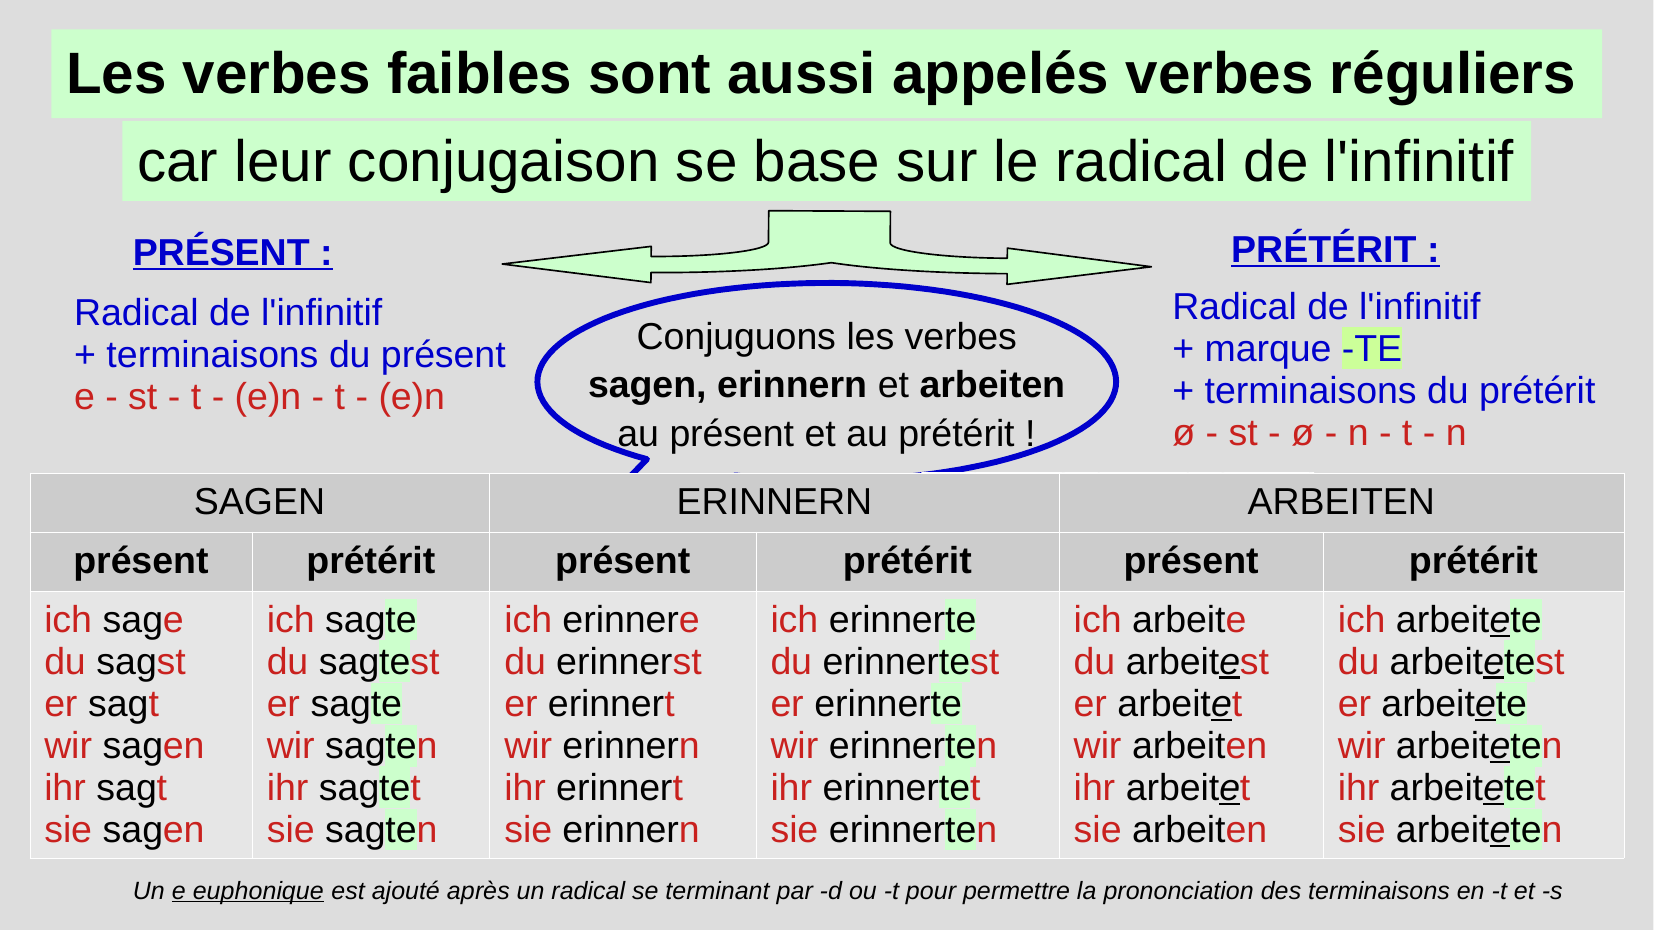

Les verbes faibles sont aussi appelés verbes réguliers
car leur conjugaison se base sur le radical de l'infinitif
PRÉTÉRIT :
PRÉSENT :
Radical de l'infinitif
+ marque -TE
+ terminaisons du prétérit
ø - st - ø - n - t - n
Conjuguons les verbes
sagen, erinnern et arbeiten
au présent et au prétérit !
Radical de l'infinitif
+ terminaisons du présent
e - st - t - (e)n - t - (e)n
| SAGEN | | ERINNERN | | ARBEITEN | |
| --- | --- | --- | --- | --- | --- |
| présent | prétérit | présent | prétérit | présent | prétérit |
| ich sage du sagst er sagt wir sagen ihr sagt sie sagen | ich sagte du sagtest er sagte wir sagten ihr sagtet sie sagten | ich erinnere du erinnerst er erinnert wir erinnern ihr erinnert sie erinnern | ich erinnerte du erinnertest er erinnerte wir erinnerten ihr erinnertet sie erinnerten | ich arbeite du arbeitest er arbeitet wir arbeiten ihr arbeitet sie arbeiten | ich arbeitete du arbeitetest er arbeitete wir arbeiteten ihr arbeitetet sie arbeiteten |
Un e euphonique est ajouté après un radical se terminant par -d ou -t pour permettre la prononciation des terminaisons en -t et -s